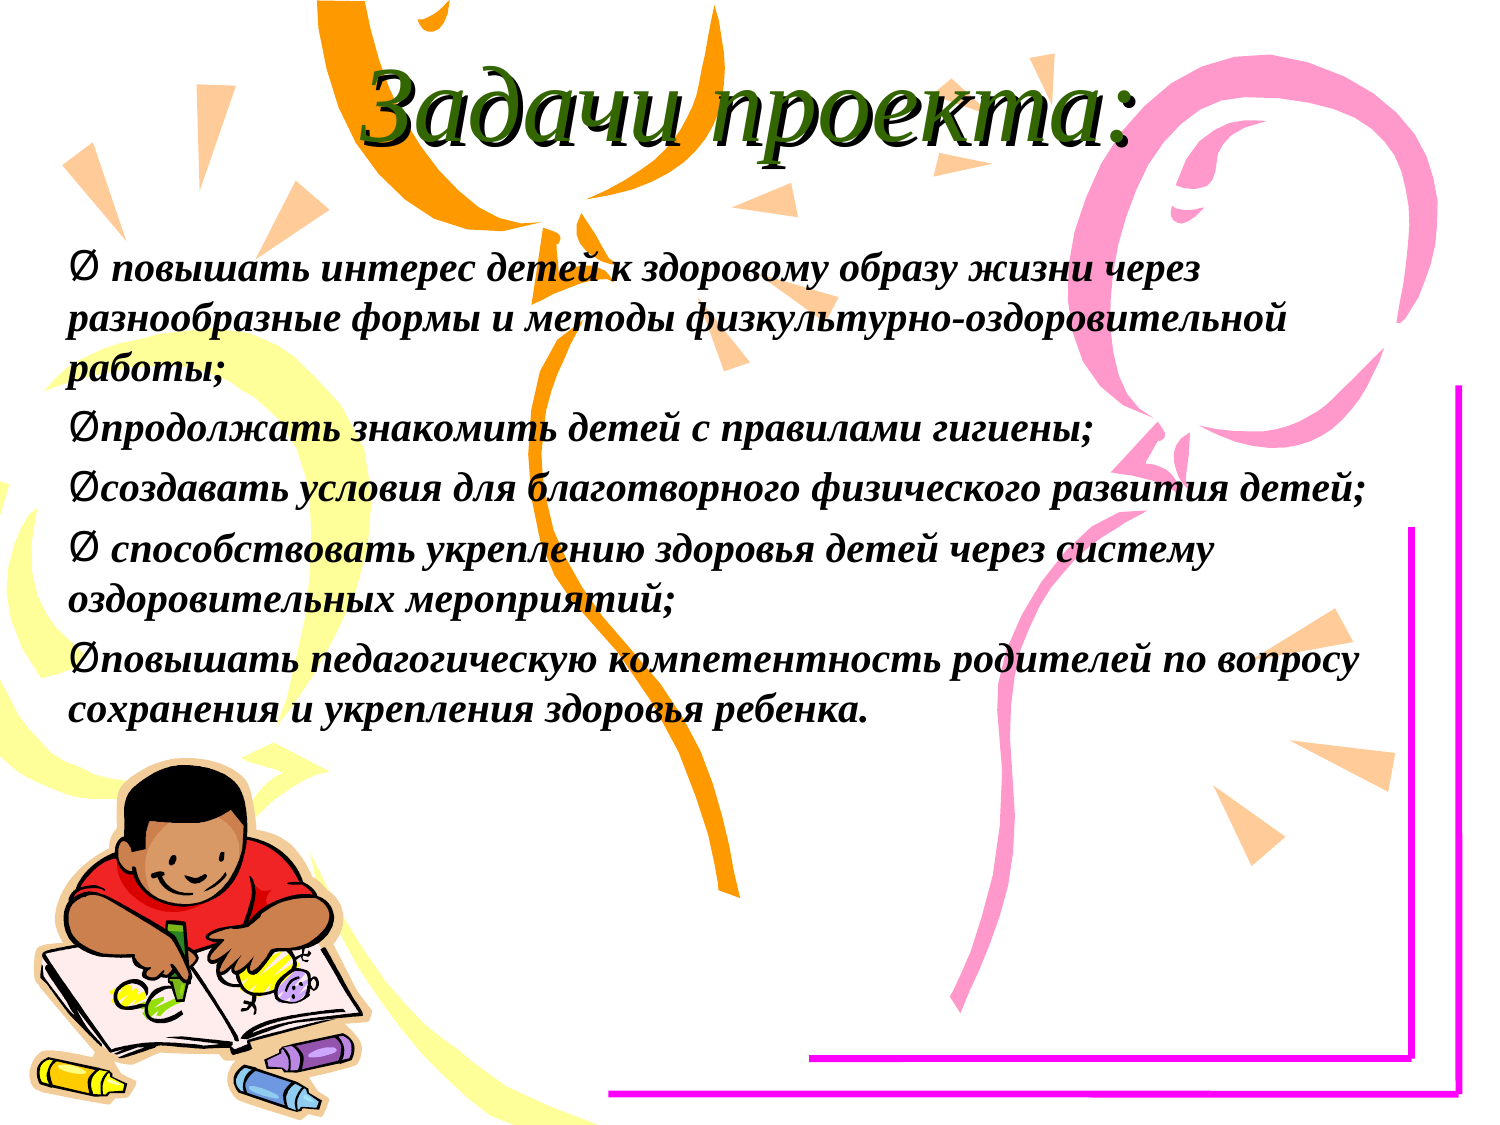

# Задачи проекта:
 повышать интерес детей к здоровому образу жизни через разнообразные формы и методы физкультурно-оздоровительной работы;
продолжать знакомить детей с правилами гигиены;
создавать условия для благотворного физического развития детей;
 способствовать укреплению здоровья детей через систему оздоровительных мероприятий;
повышать педагогическую компетентность родителей по вопросу сохранения и укрепления здоровья ребенка.